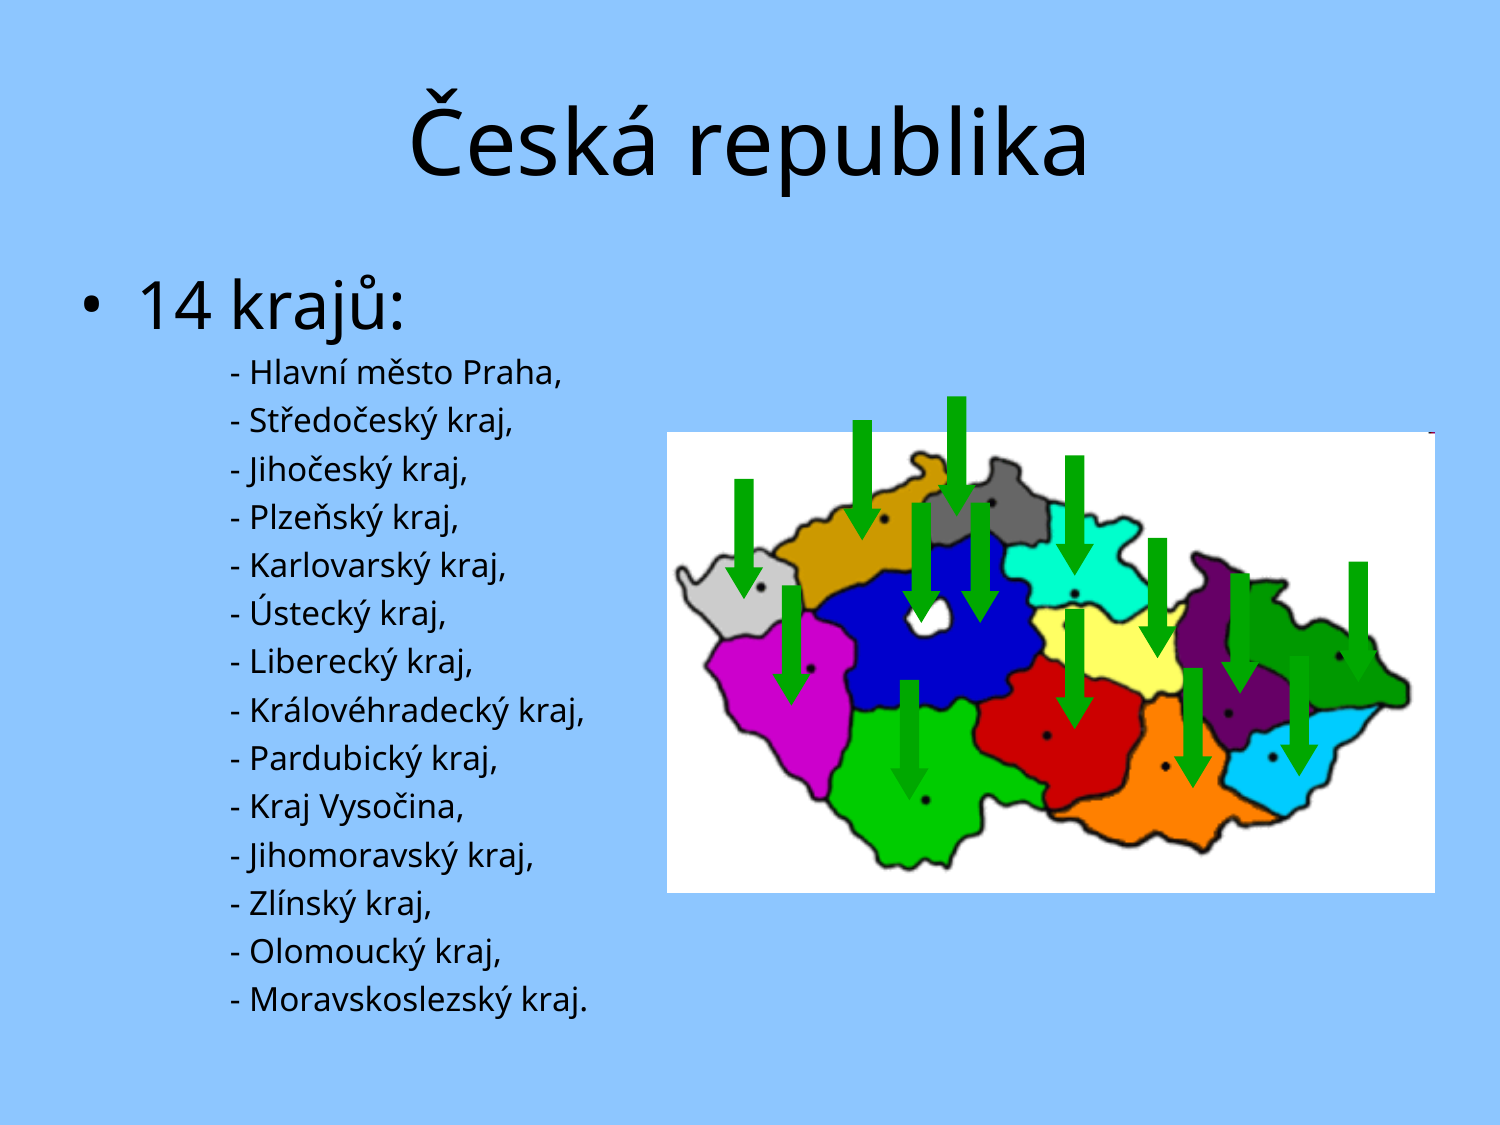

# Česká republika
14 krajů:
		- Hlavní město Praha,
		- Středočeský kraj,
		- Jihočeský kraj,
		- Plzeňský kraj,
		- Karlovarský kraj,
		- Ústecký kraj,
		- Liberecký kraj,
		- Královéhradecký kraj,
		- Pardubický kraj,
		- Kraj Vysočina,
		- Jihomoravský kraj,
		- Zlínský kraj,
		- Olomoucký kraj,
		- Moravskoslezský kraj.